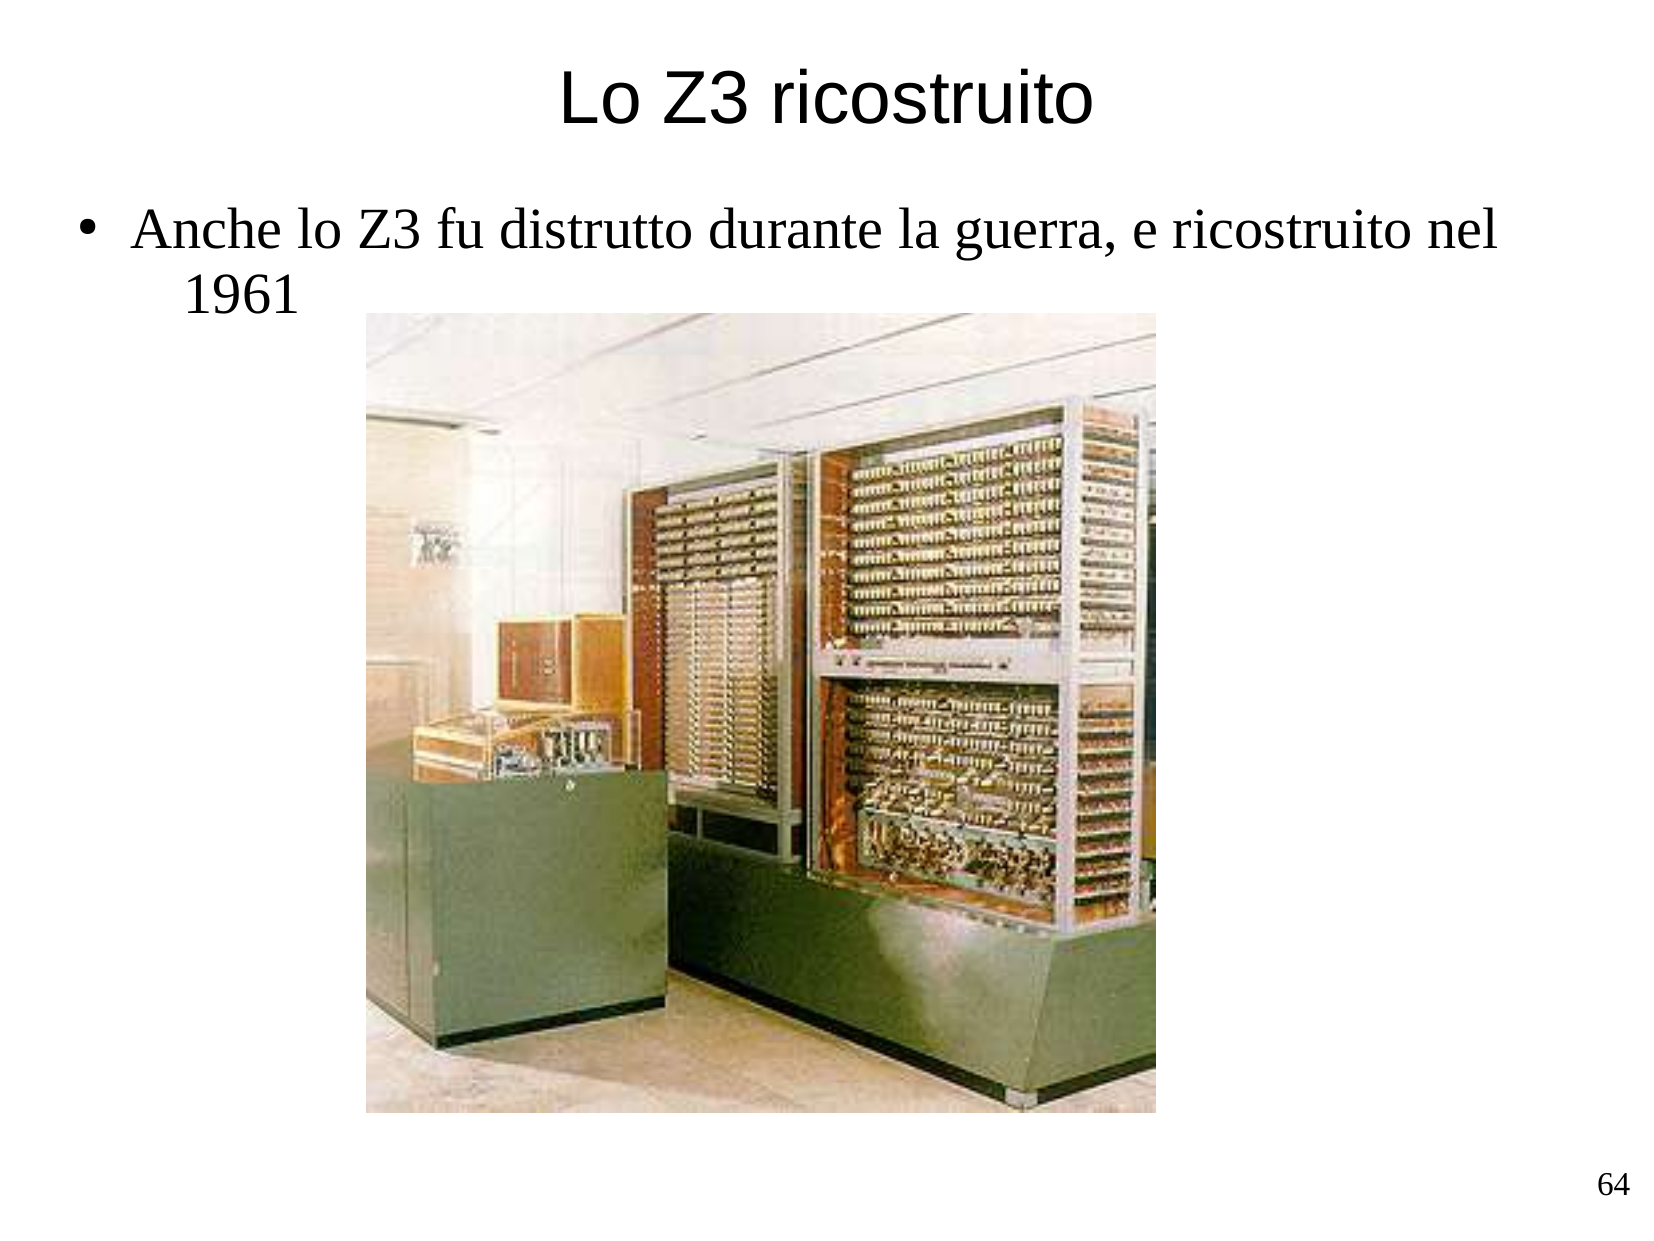

# Lo Z3 ricostruito
Anche lo Z3 fu distrutto durante la guerra, e ricostruito nel 1961